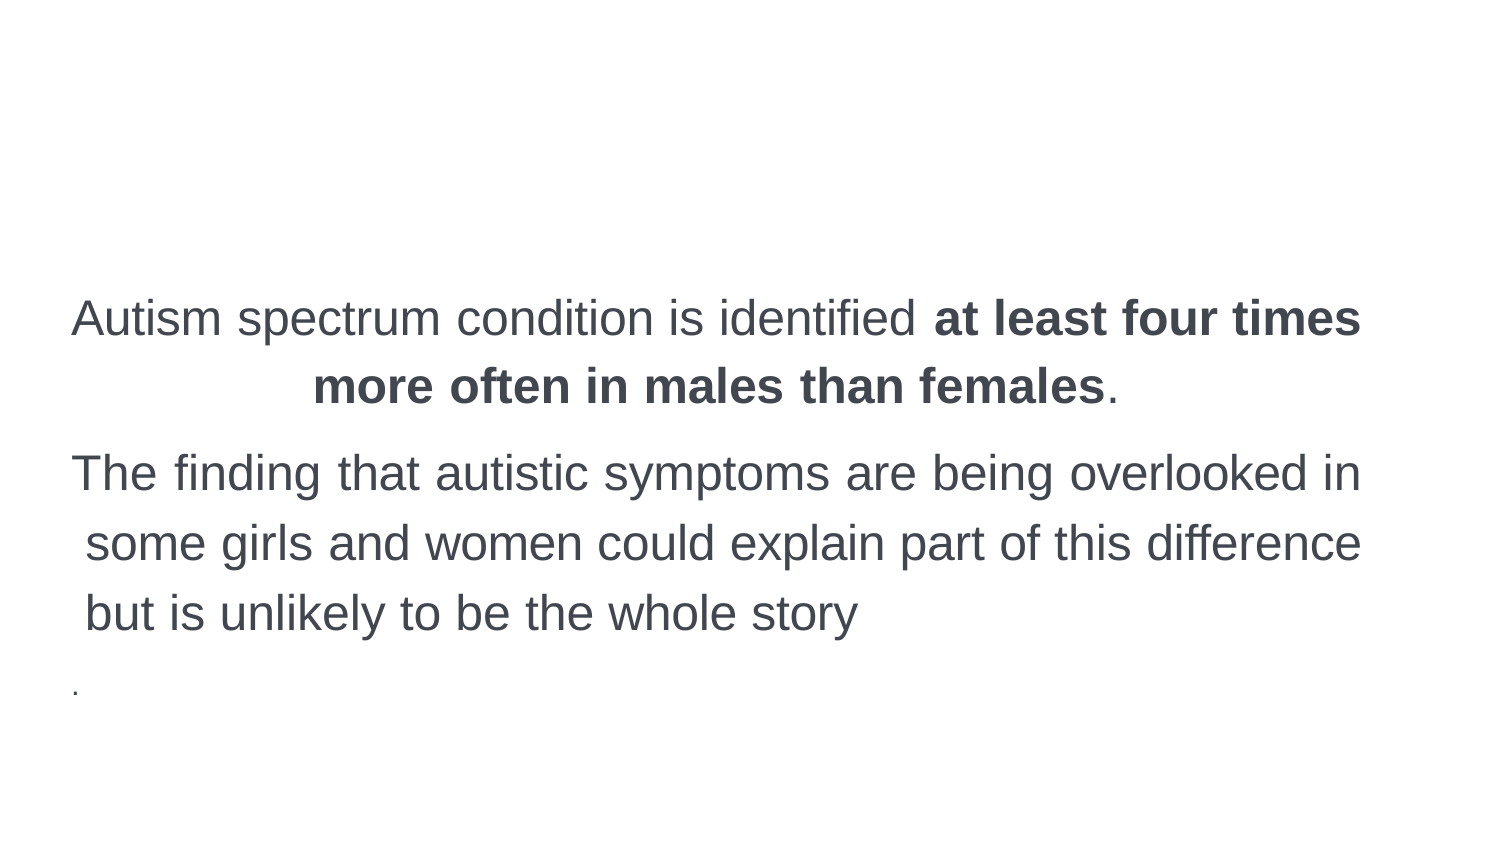

# Autism spectrum condition is identified at least four times
more often in males than females.
The finding that autistic symptoms are being overlooked in some girls and women could explain part of this difference but is unlikely to be the whole story
.